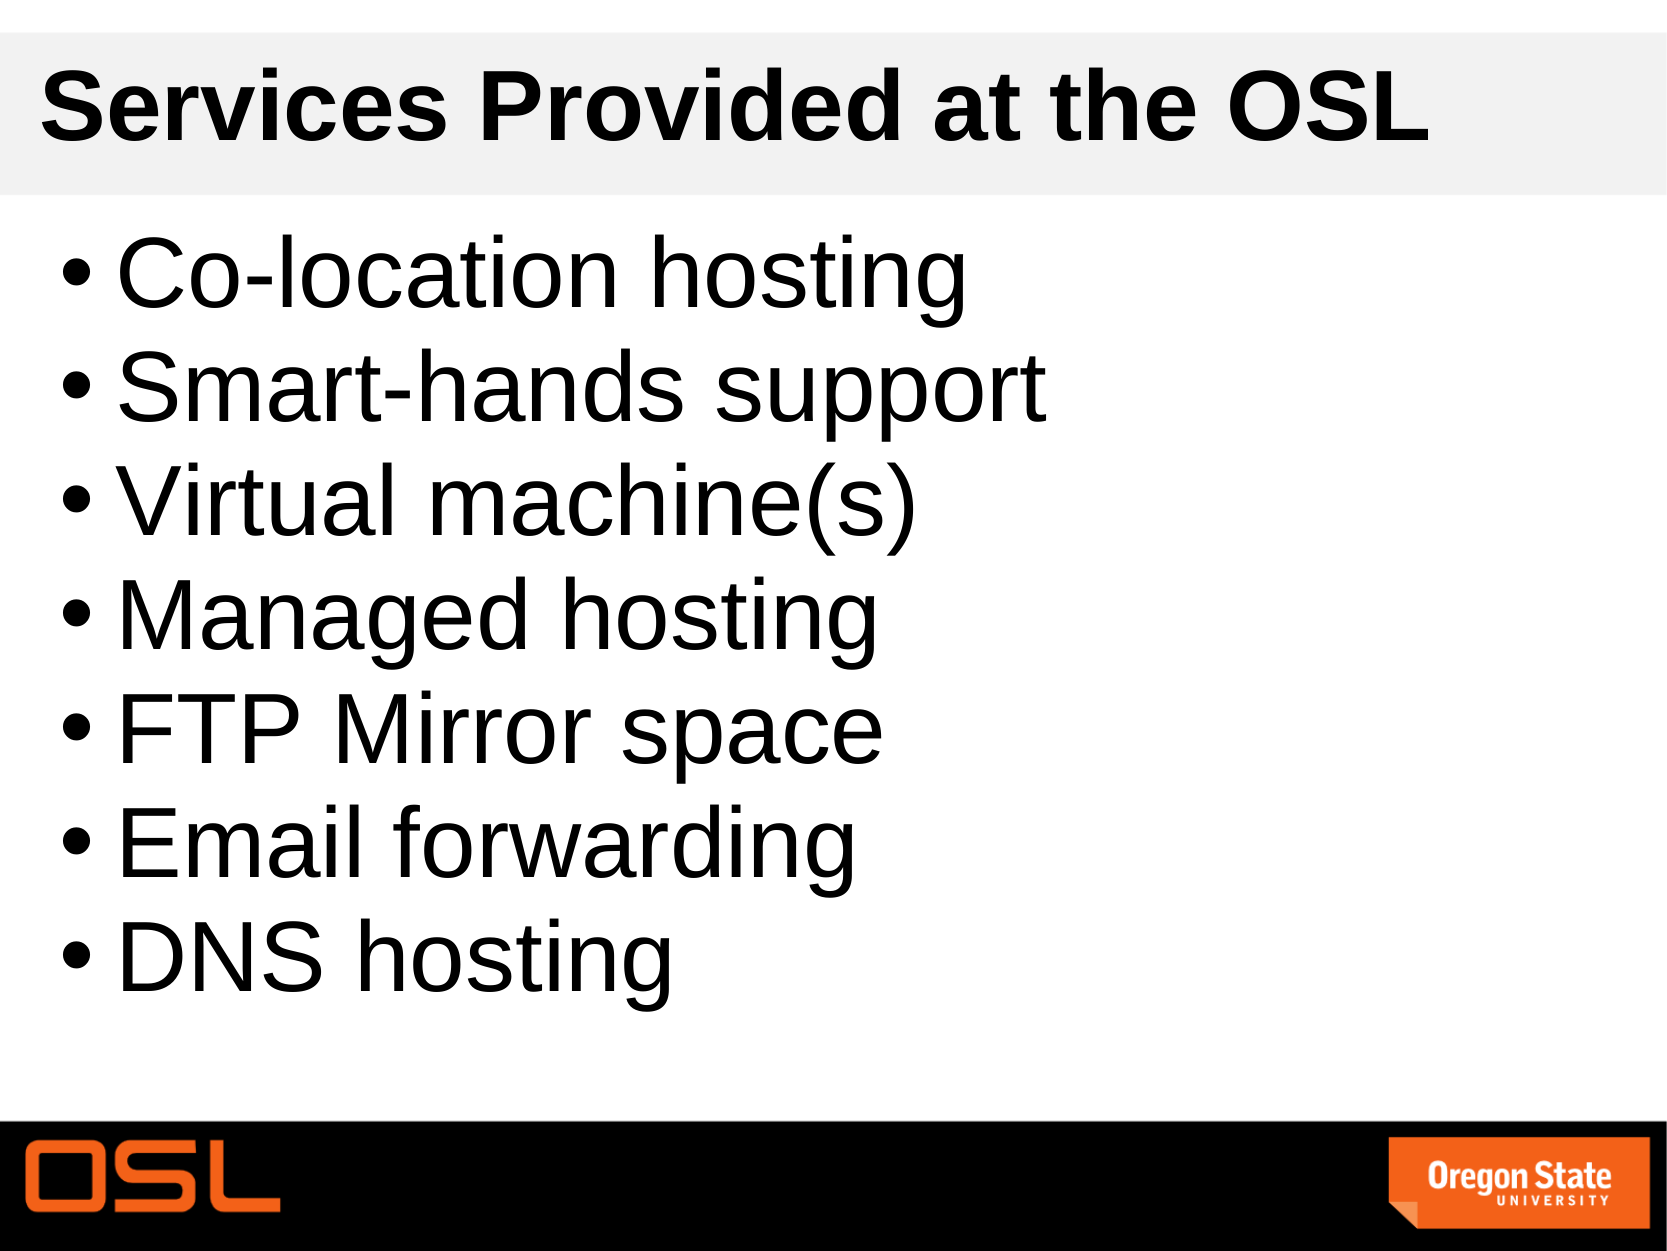

# Services Provided at the OSL
Co-location hosting
Smart-hands support
Virtual machine(s)
Managed hosting
FTP Mirror space
Email forwarding
DNS hosting